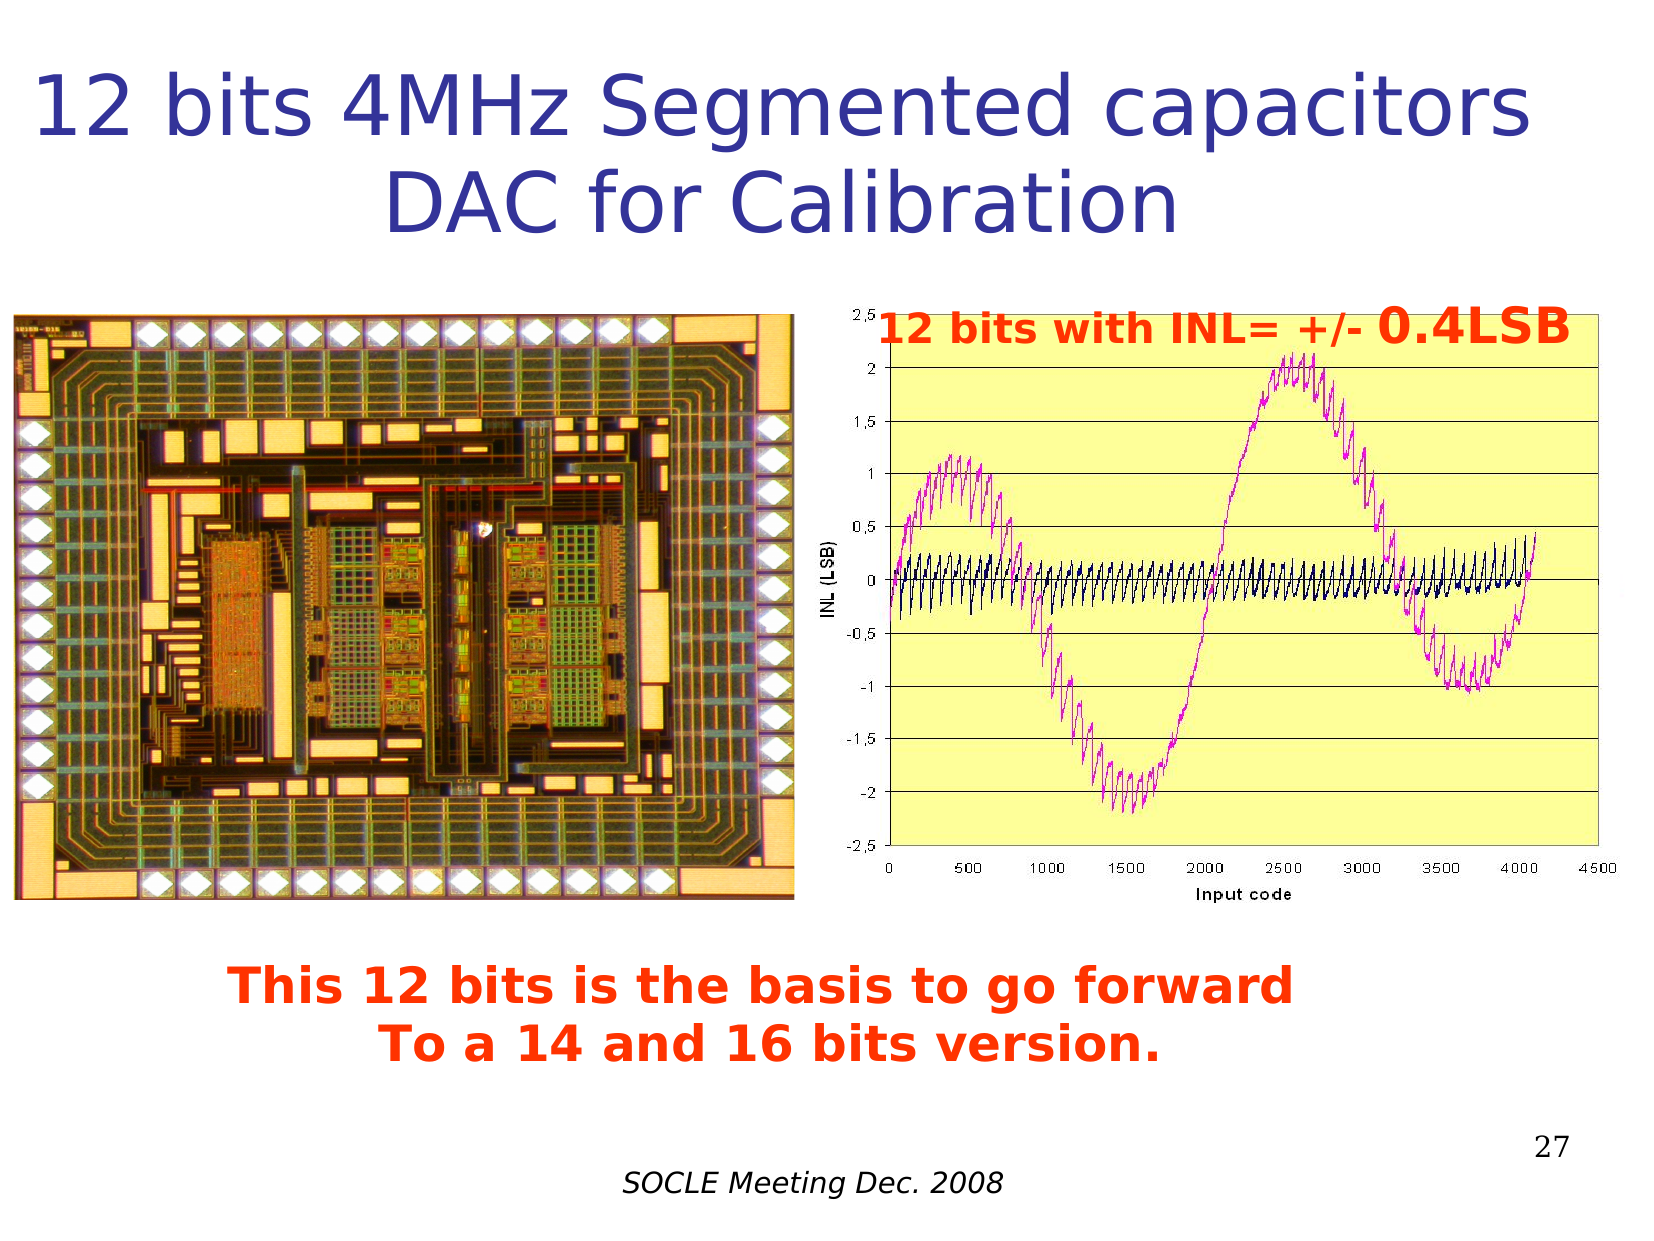

# 12 bits 4MHz Segmented capacitors DAC for Calibration
12 bits with INL= +/- 0.4LSB
This 12 bits is the basis to go forward
To a 14 and 16 bits version.
27